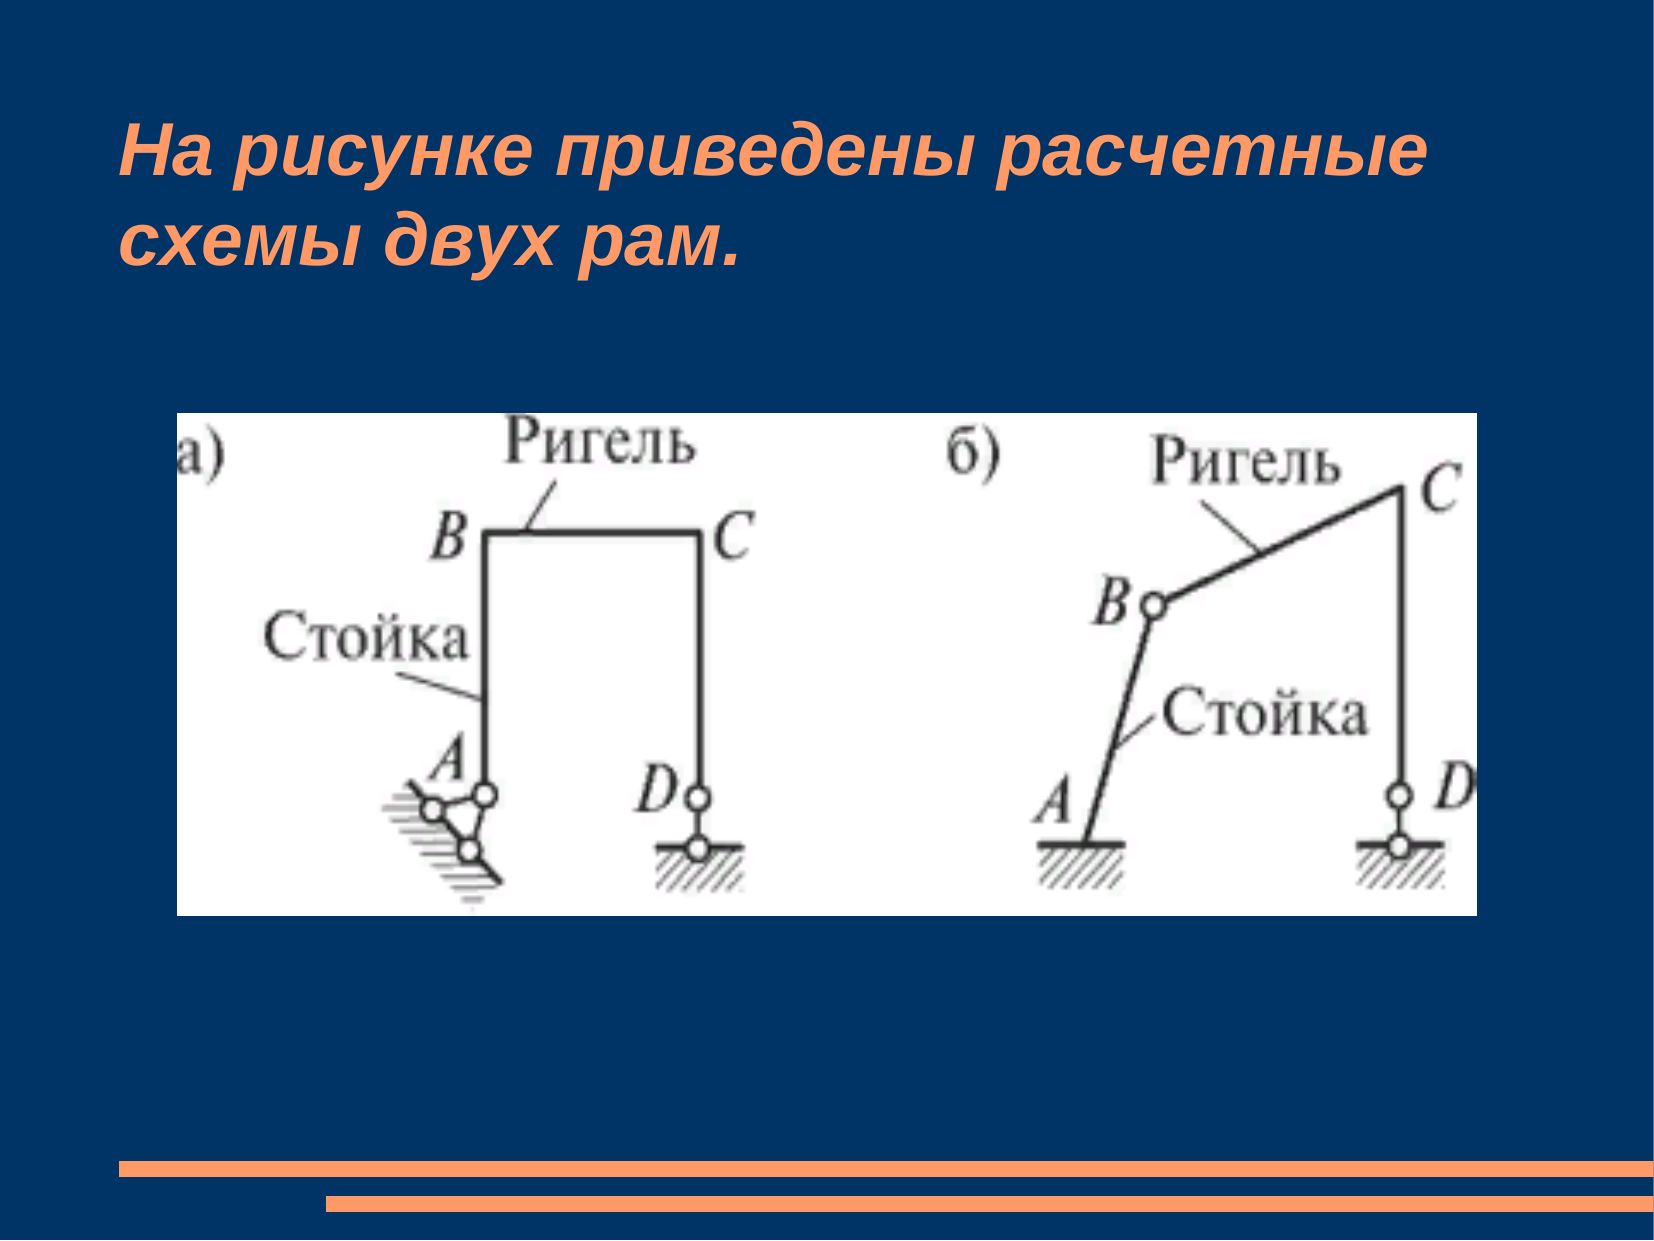

# На рисунке приведены расчетные схемы двух рам.